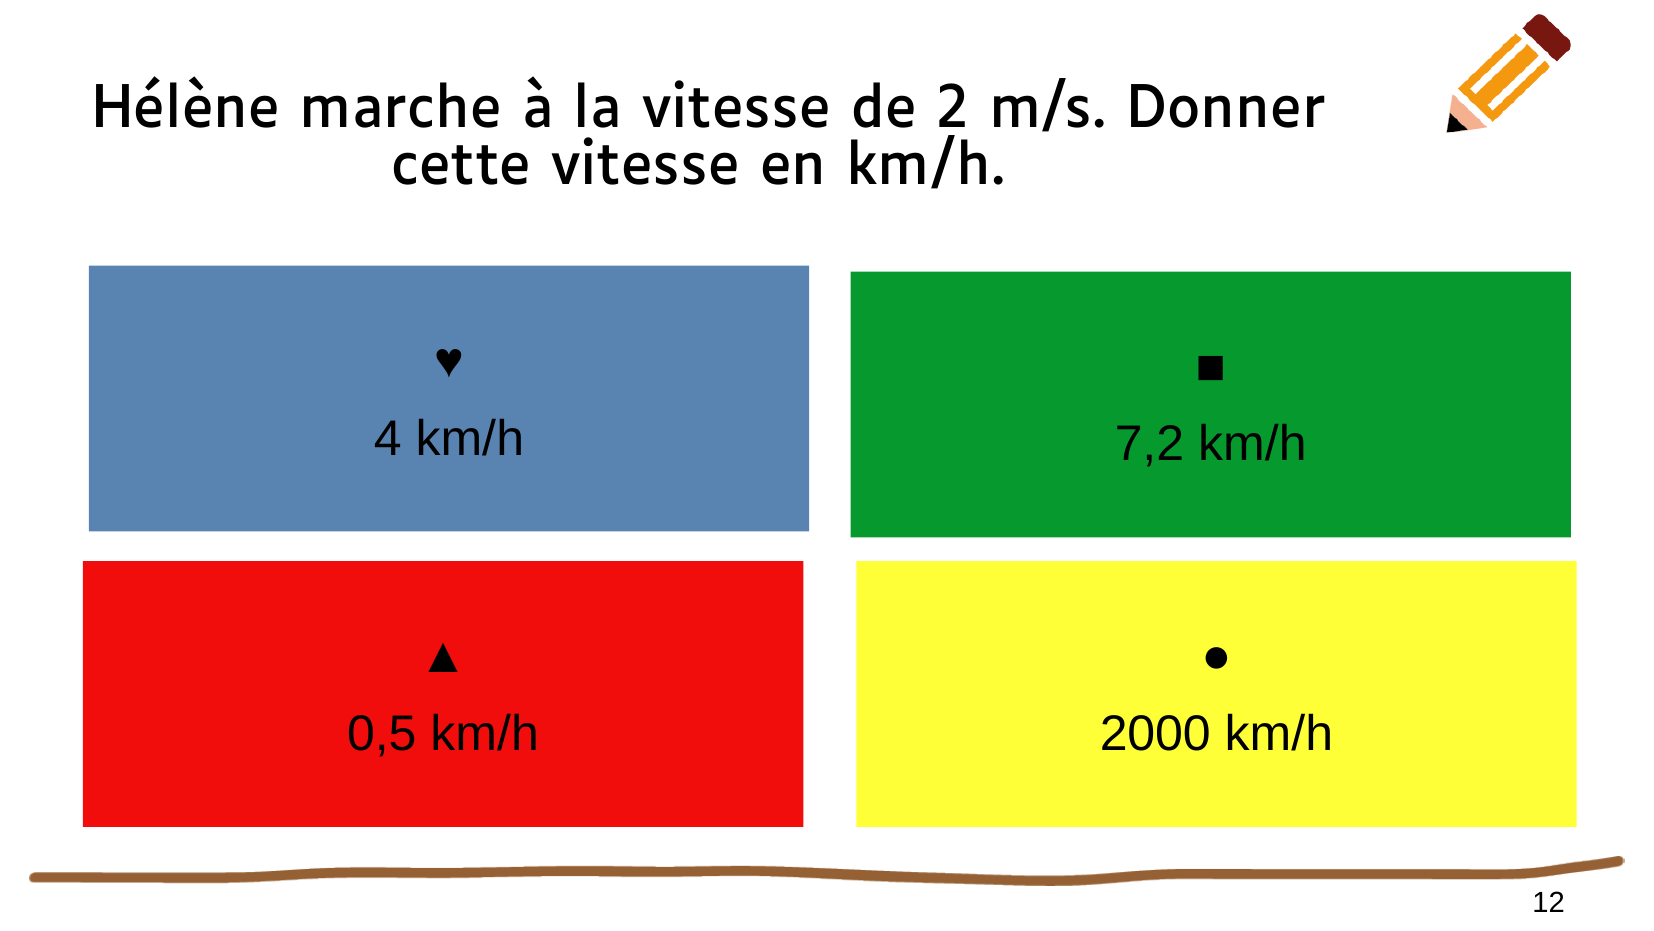

# Hélène marche à la vitesse de 2 m/s. Donner cette vitesse en km/h.
♥
4 km/h
■
7,2 km/h
▲
0,5 km/h
●
2000 km/h
12